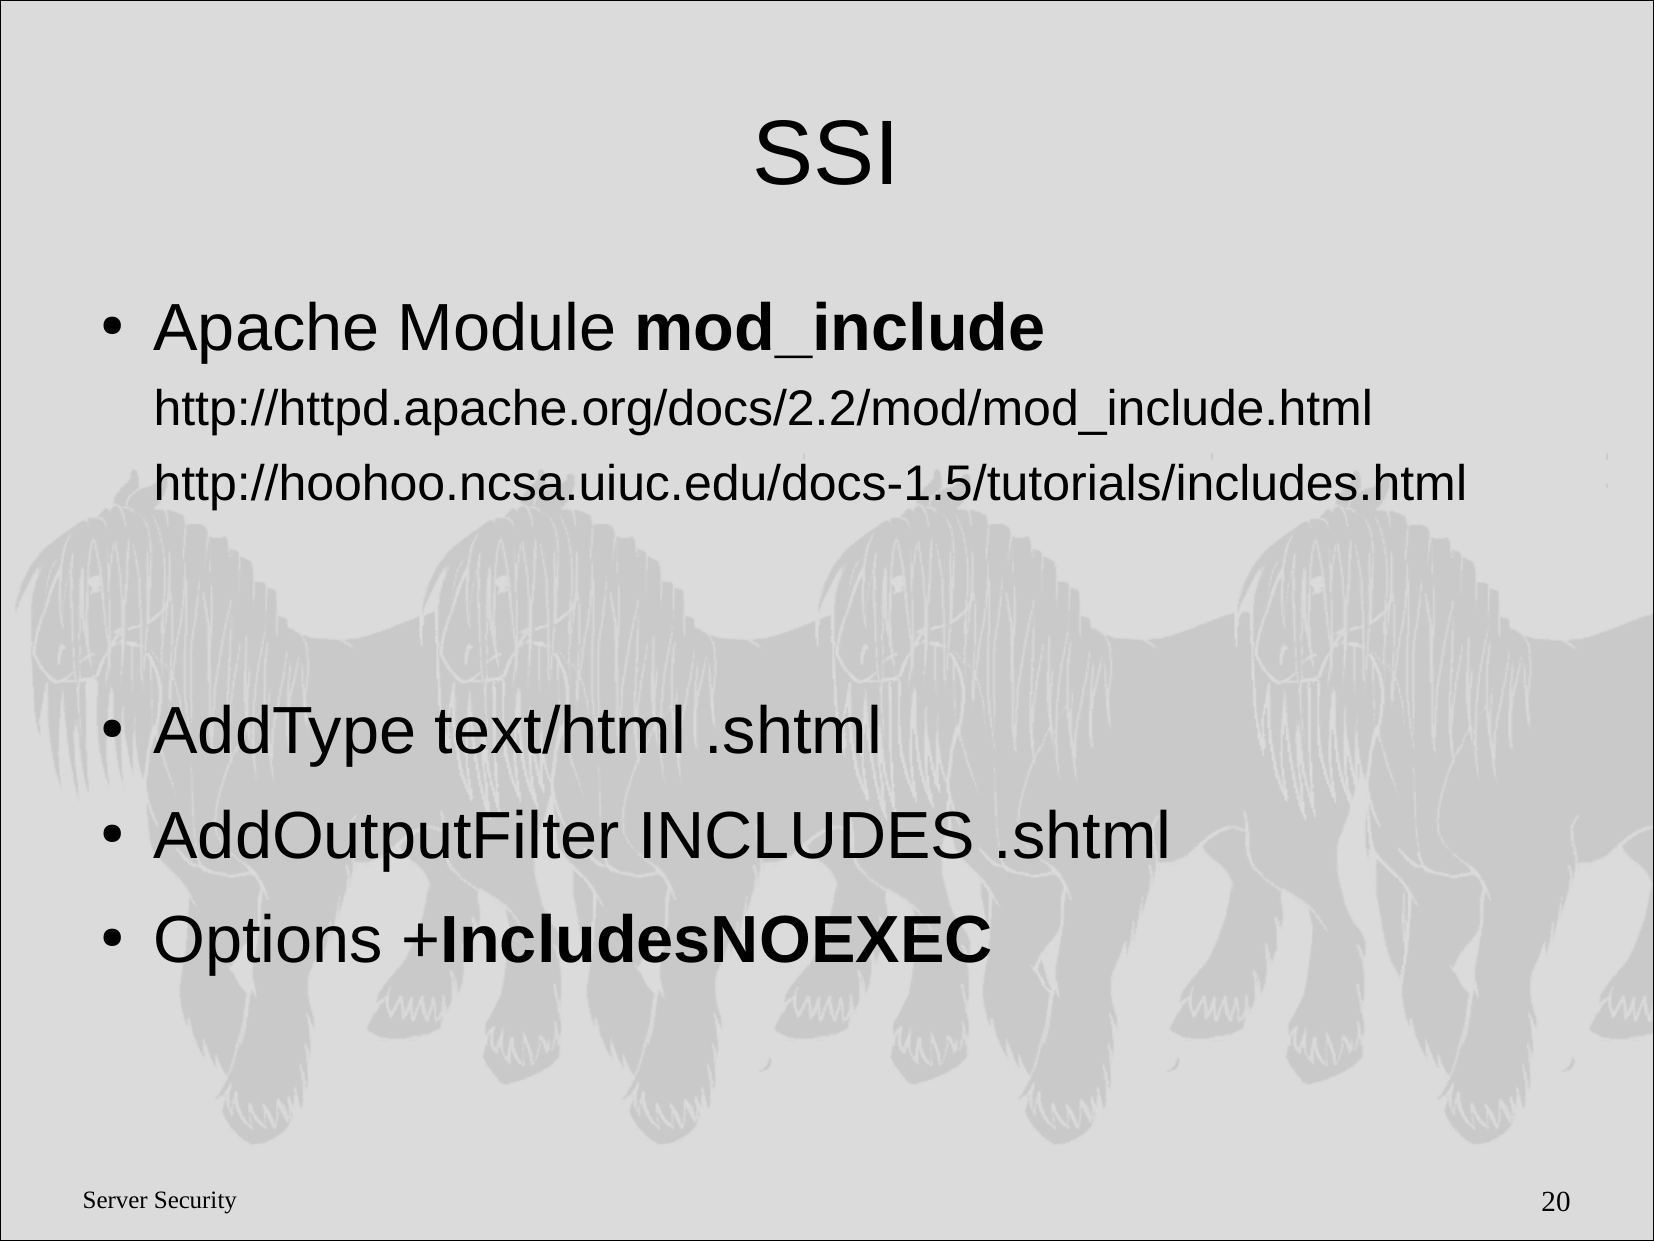

# SSI
Apache Module mod_include
http://httpd.apache.org/docs/2.2/mod/mod_include.html
http://hoohoo.ncsa.uiuc.edu/docs-1.5/tutorials/includes.html
AddType text/html .shtml
AddOutputFilter INCLUDES .shtml
Options +IncludesNOEXEC